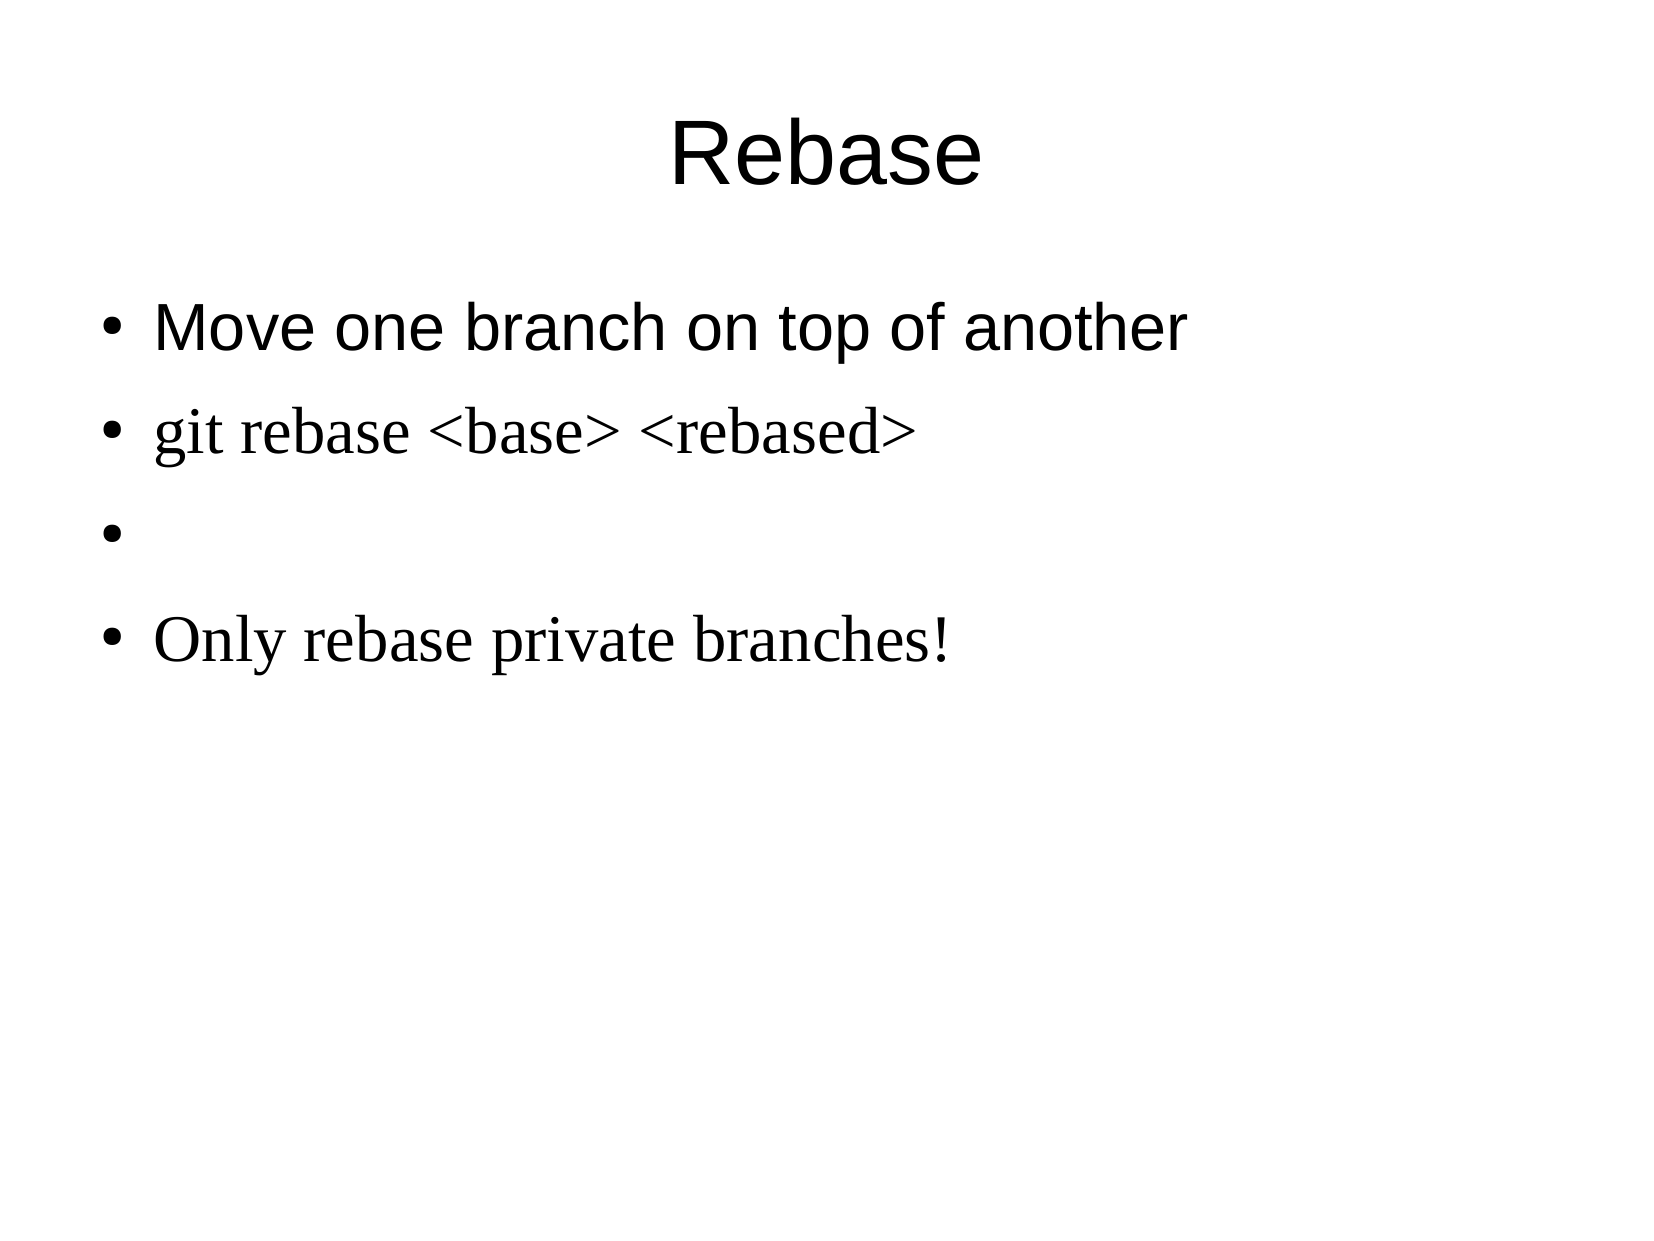

# Rebase
Move one branch on top of another
git rebase <base> <rebased>
Only rebase private branches!